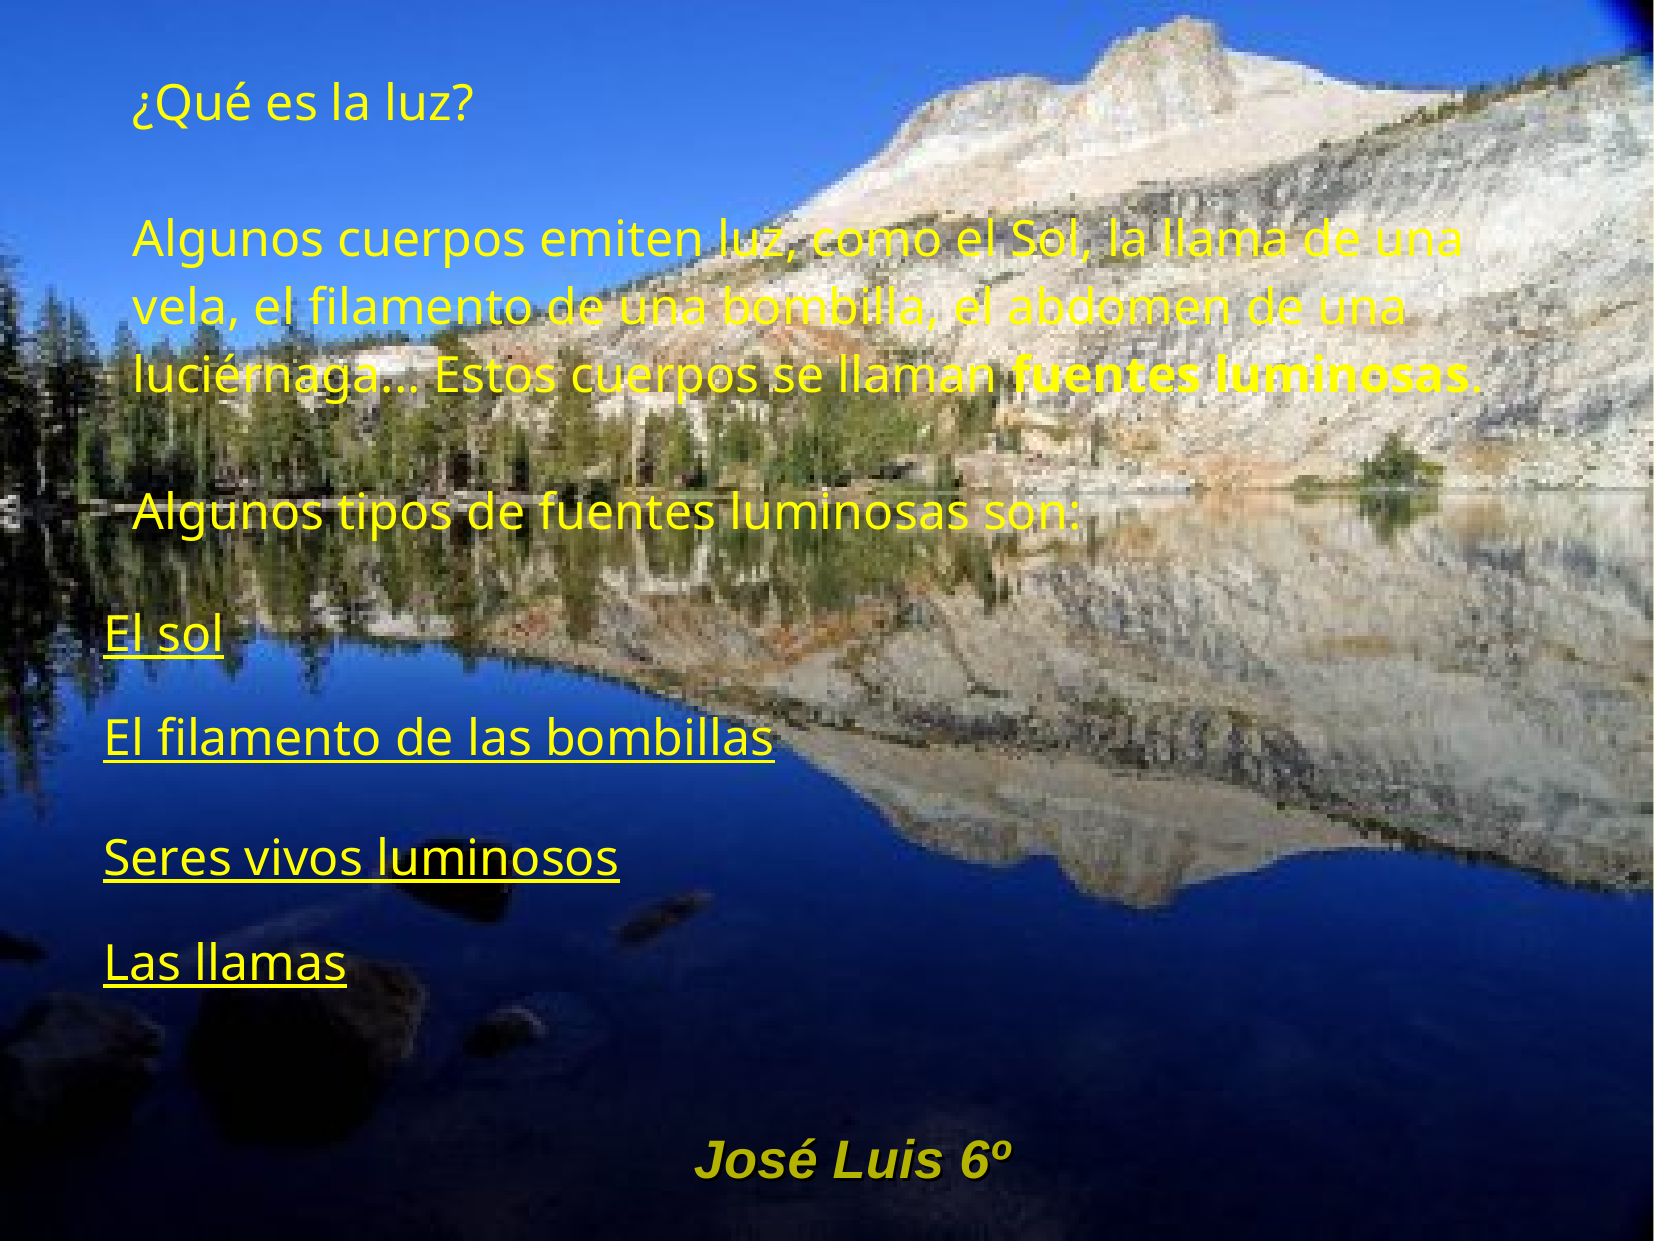

¿Qué es la luz?
Algunos cuerpos emiten luz, como el Sol, la llama de una vela, el filamento de una bombilla, el abdomen de una luciérnaga... Estos cuerpos se llaman fuentes luminosas.
Algunos tipos de fuentes luminosas son:
El sol
El filamento de las bombillas
Seres vivos luminosos
Las llamas
José Luis 6º